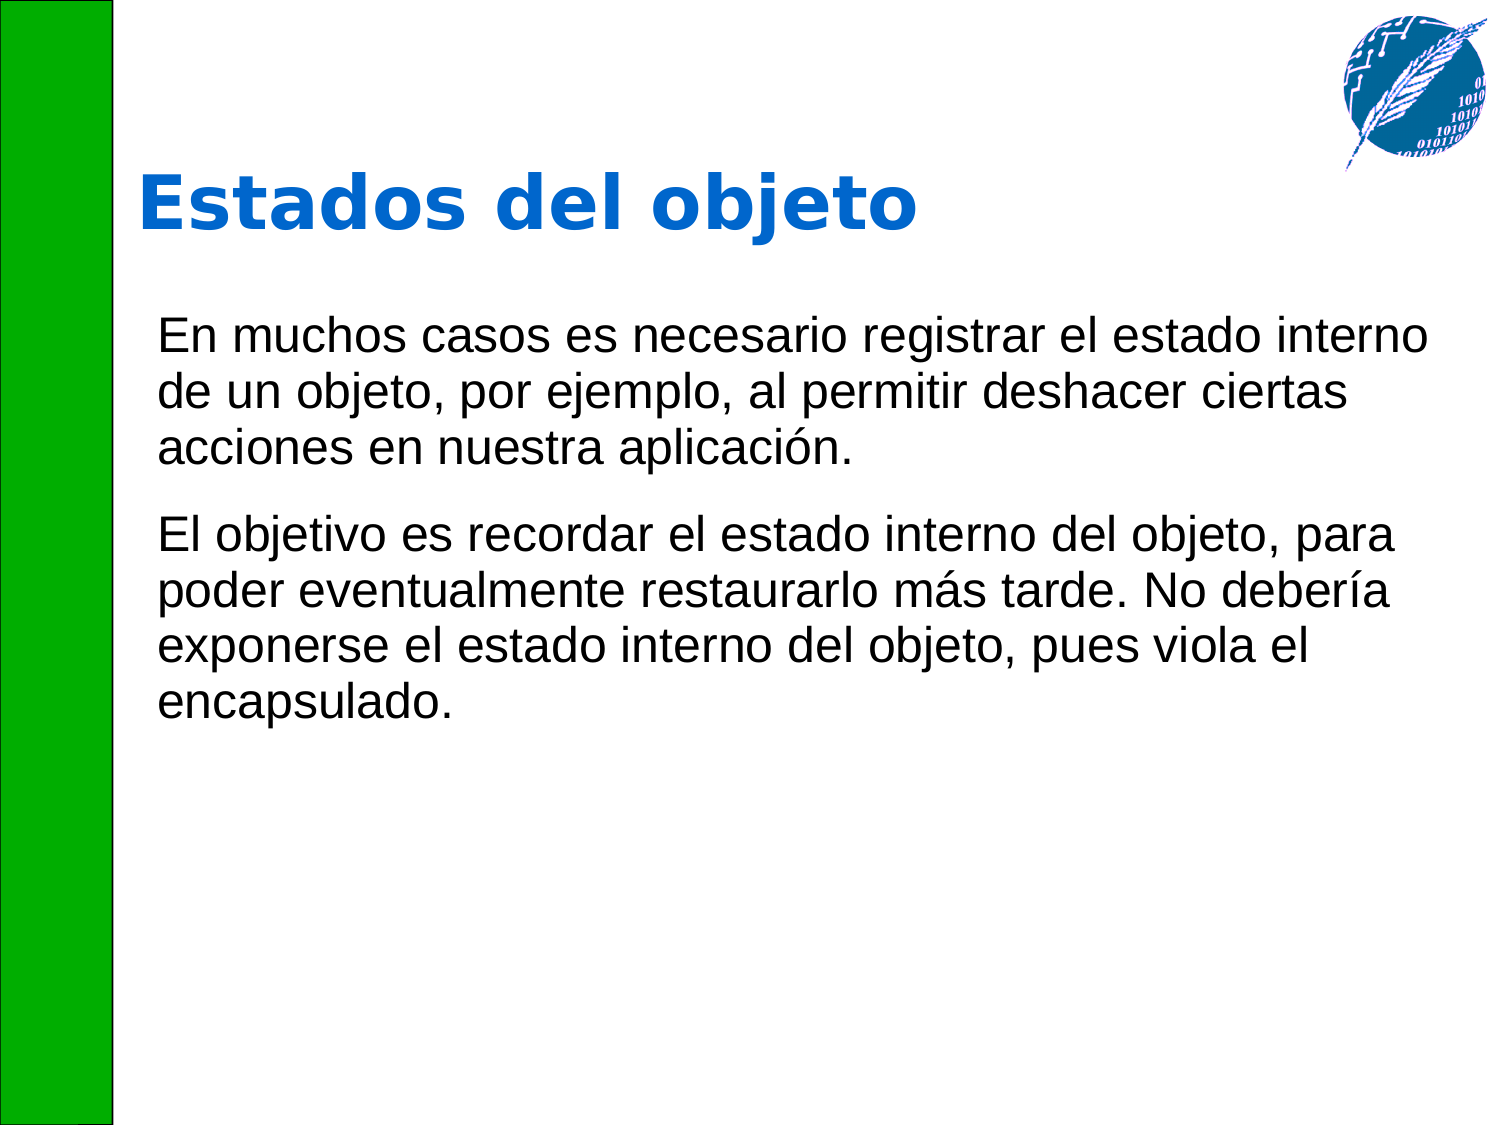

# Estados del objeto
En muchos casos es necesario registrar el estado interno de un objeto, por ejemplo, al permitir deshacer ciertas acciones en nuestra aplicación.
El objetivo es recordar el estado interno del objeto, para poder eventualmente restaurarlo más tarde. No debería exponerse el estado interno del objeto, pues viola el encapsulado.